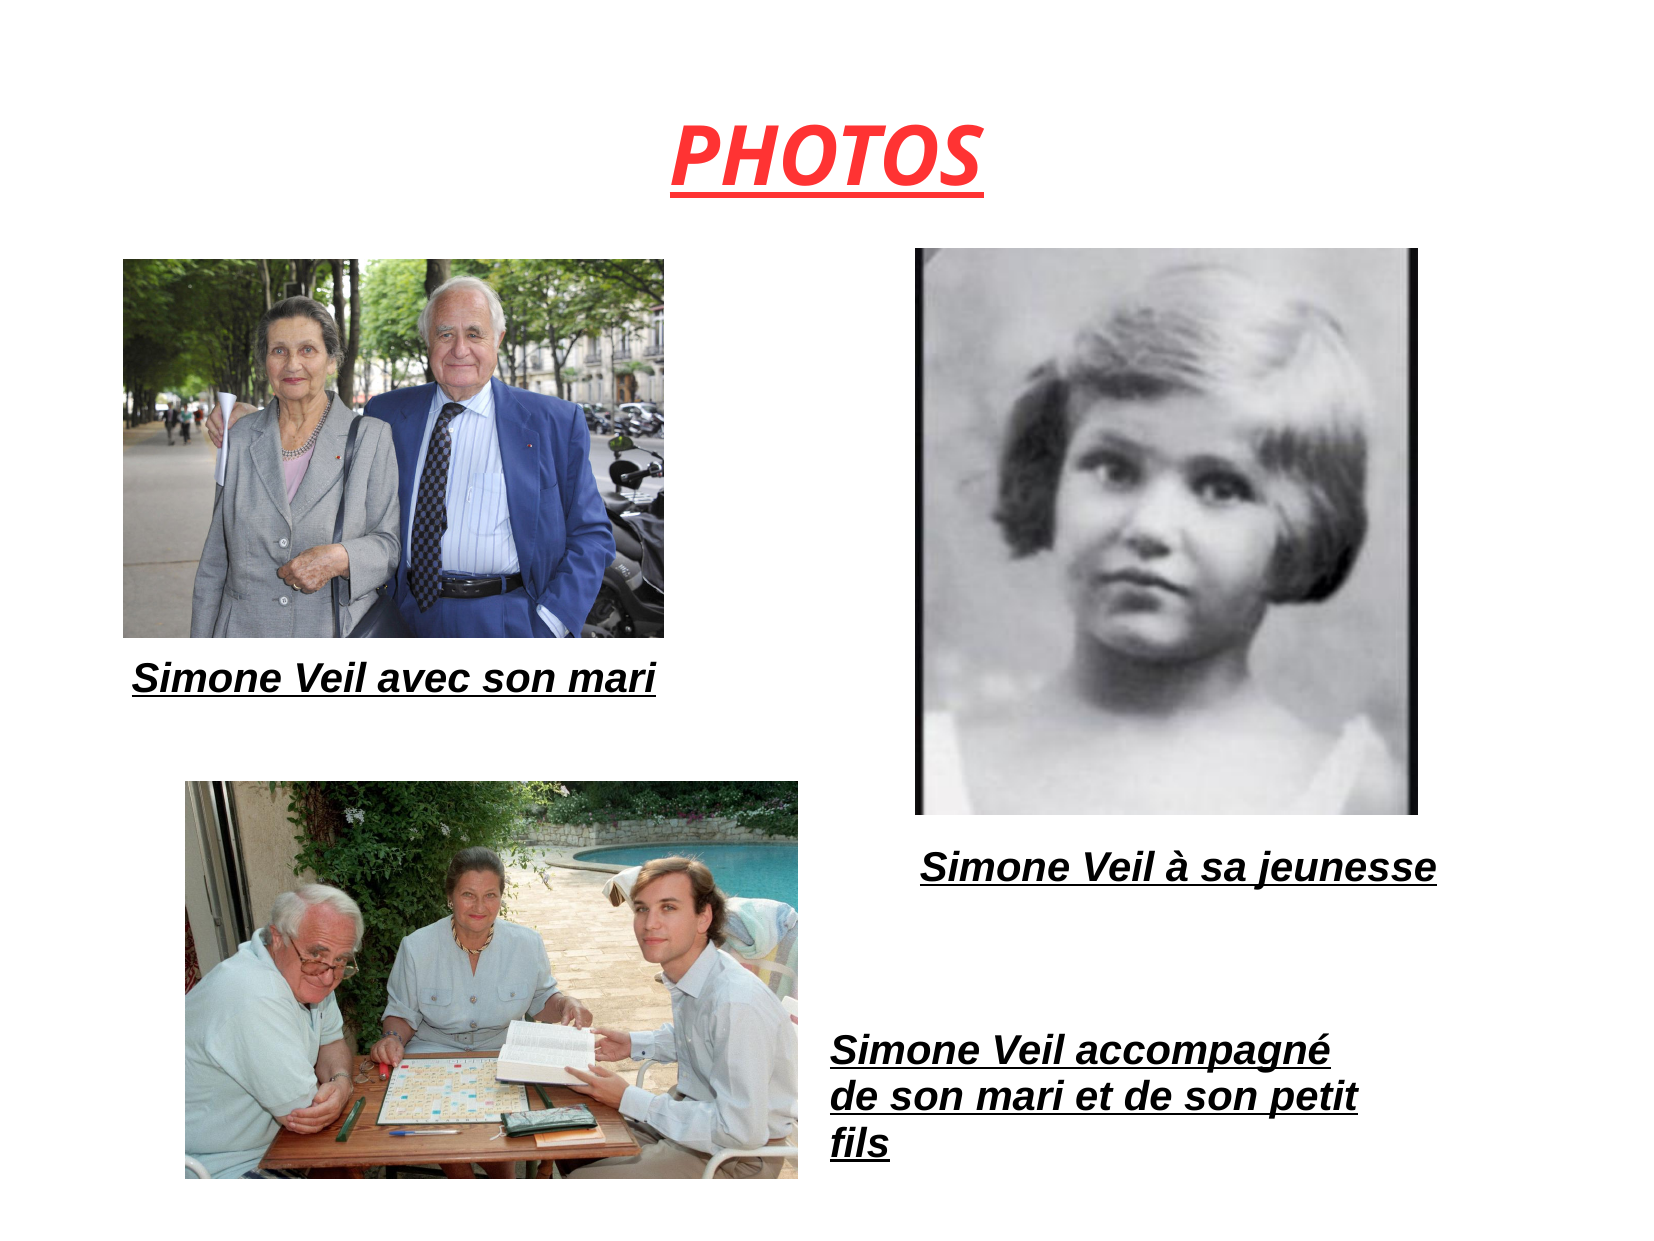

# PHOTOS
 Simone Veil avec son mari
 Simone Veil à sa jeunesse
Simone Veil accompagné de son mari et de son petit fils